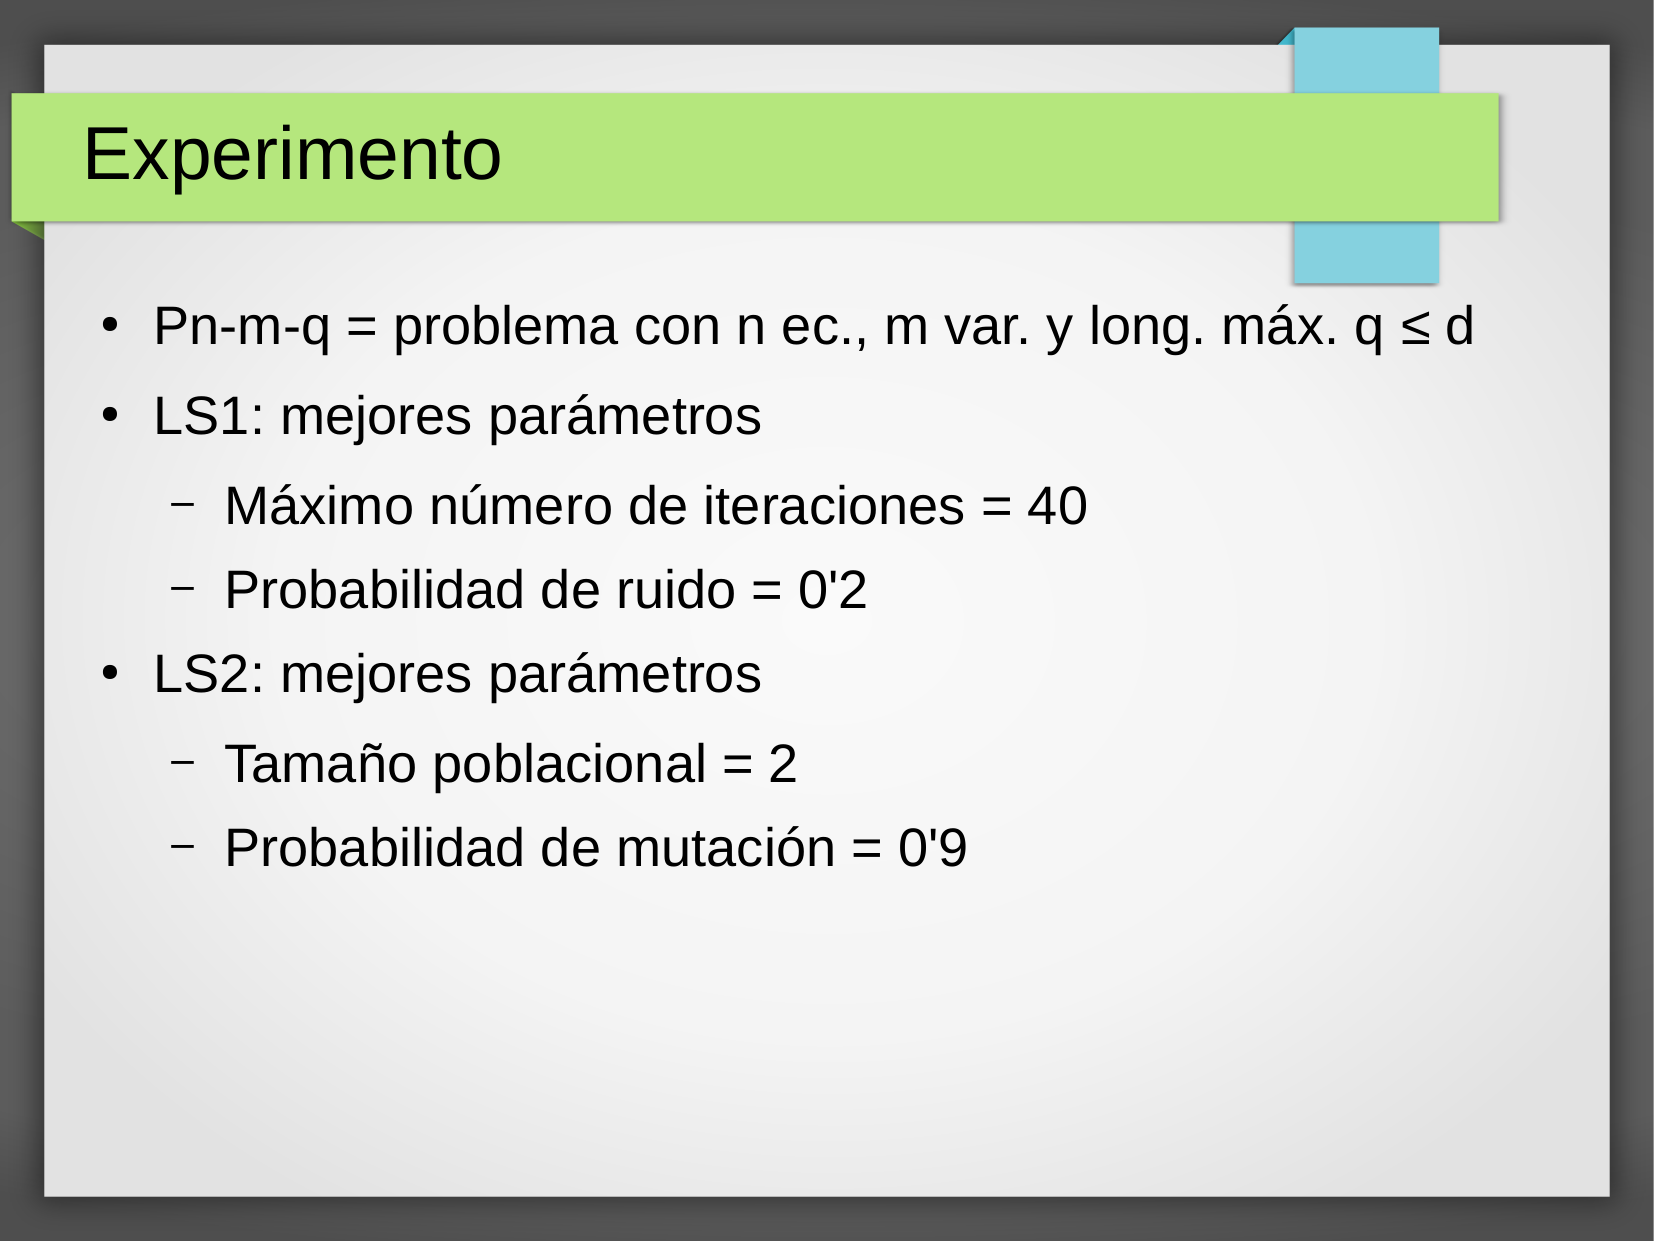

# Experimento
Pn-m-q = problema con n ec., m var. y long. máx. q ≤ d
LS1: mejores parámetros
Máximo número de iteraciones = 40
Probabilidad de ruido = 0'2
LS2: mejores parámetros
Tamaño poblacional = 2
Probabilidad de mutación = 0'9